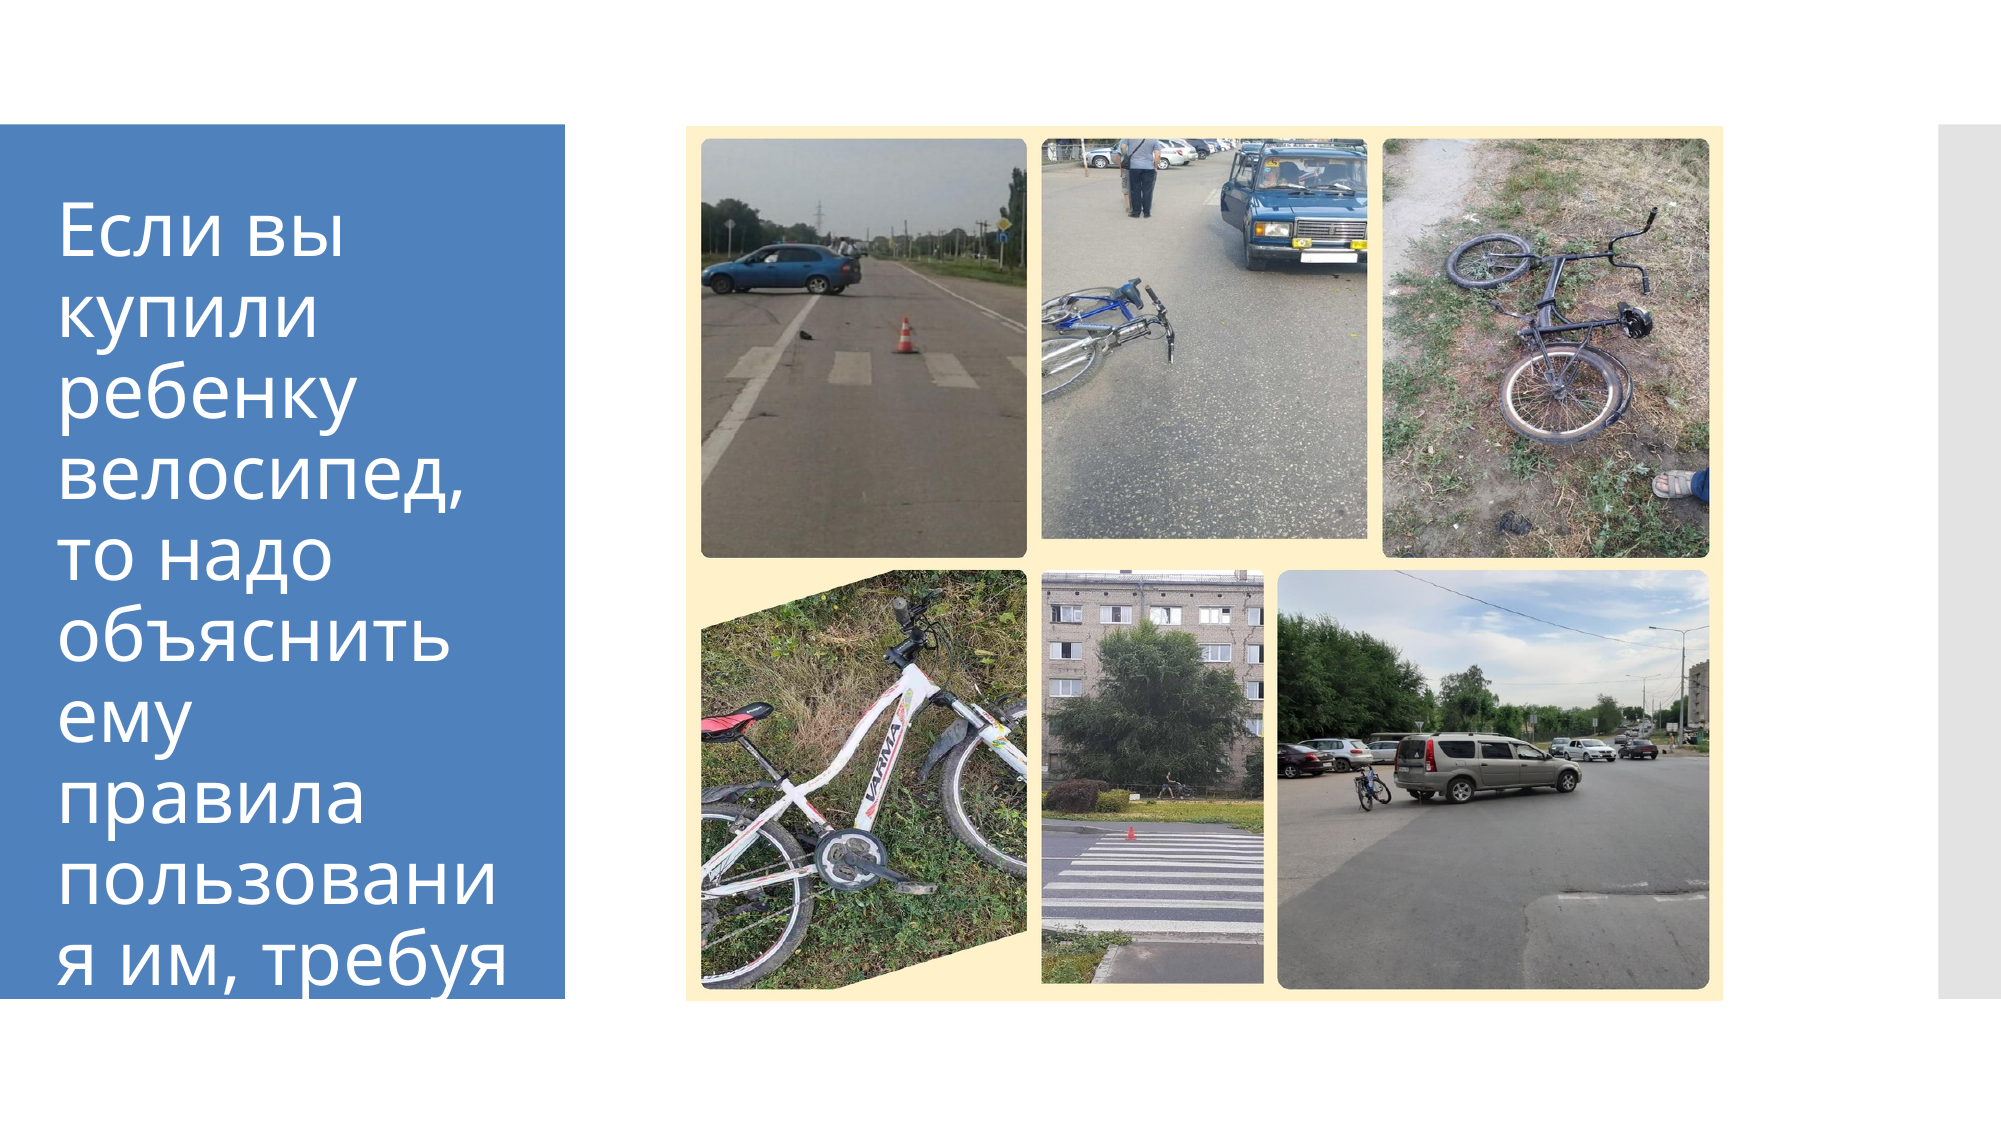

# Если вы купили ребенку велосипед, то надо объяснить ему правила пользования им, требуя их неукоснительного выполнения.